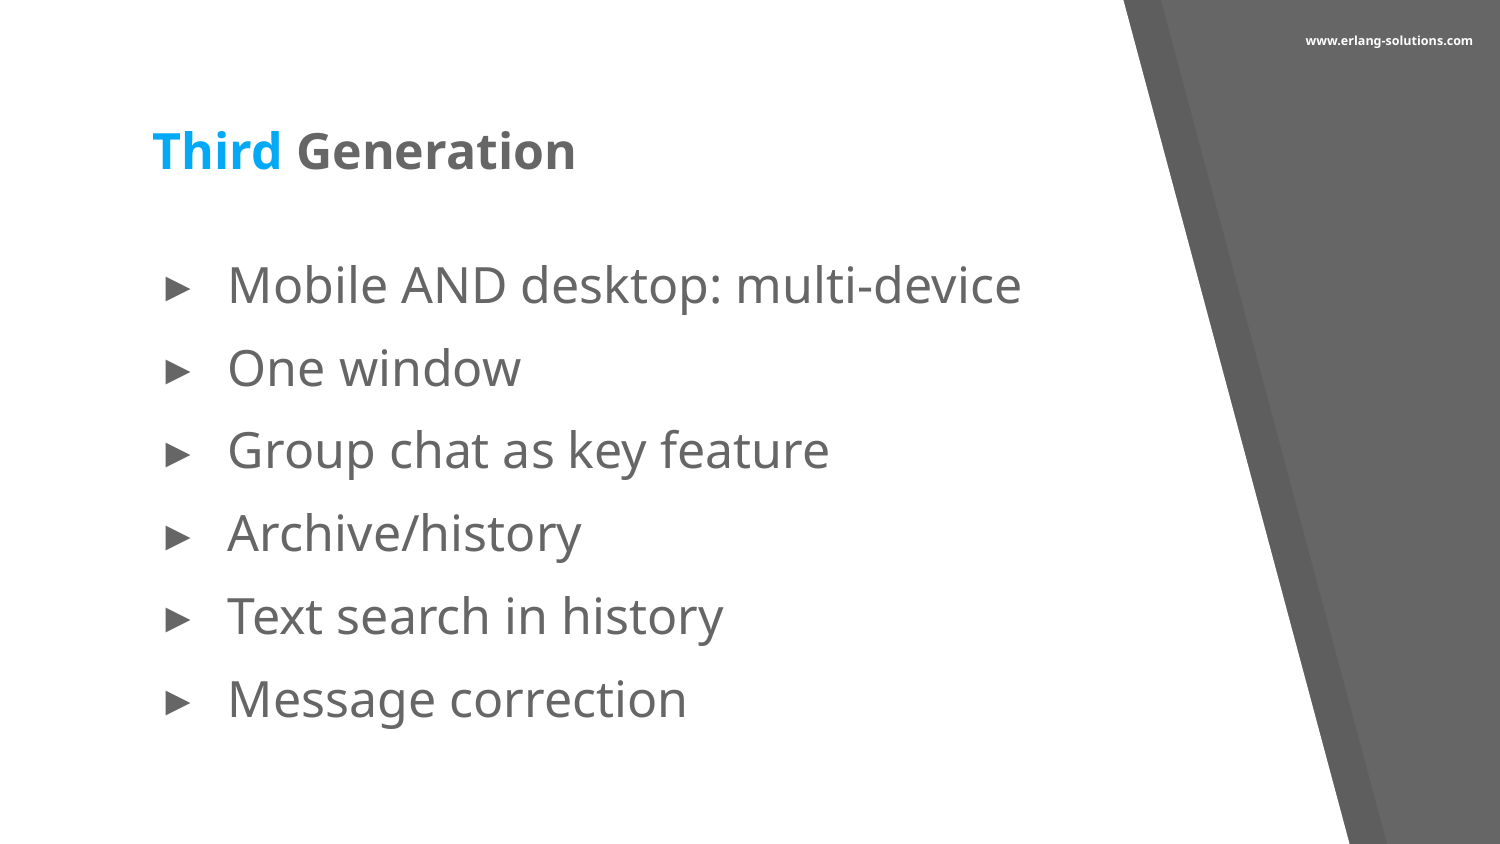

Third Generation
# Mobile AND desktop: multi-device
One window
Group chat as key feature
Archive/history
Text search in history
Message correction